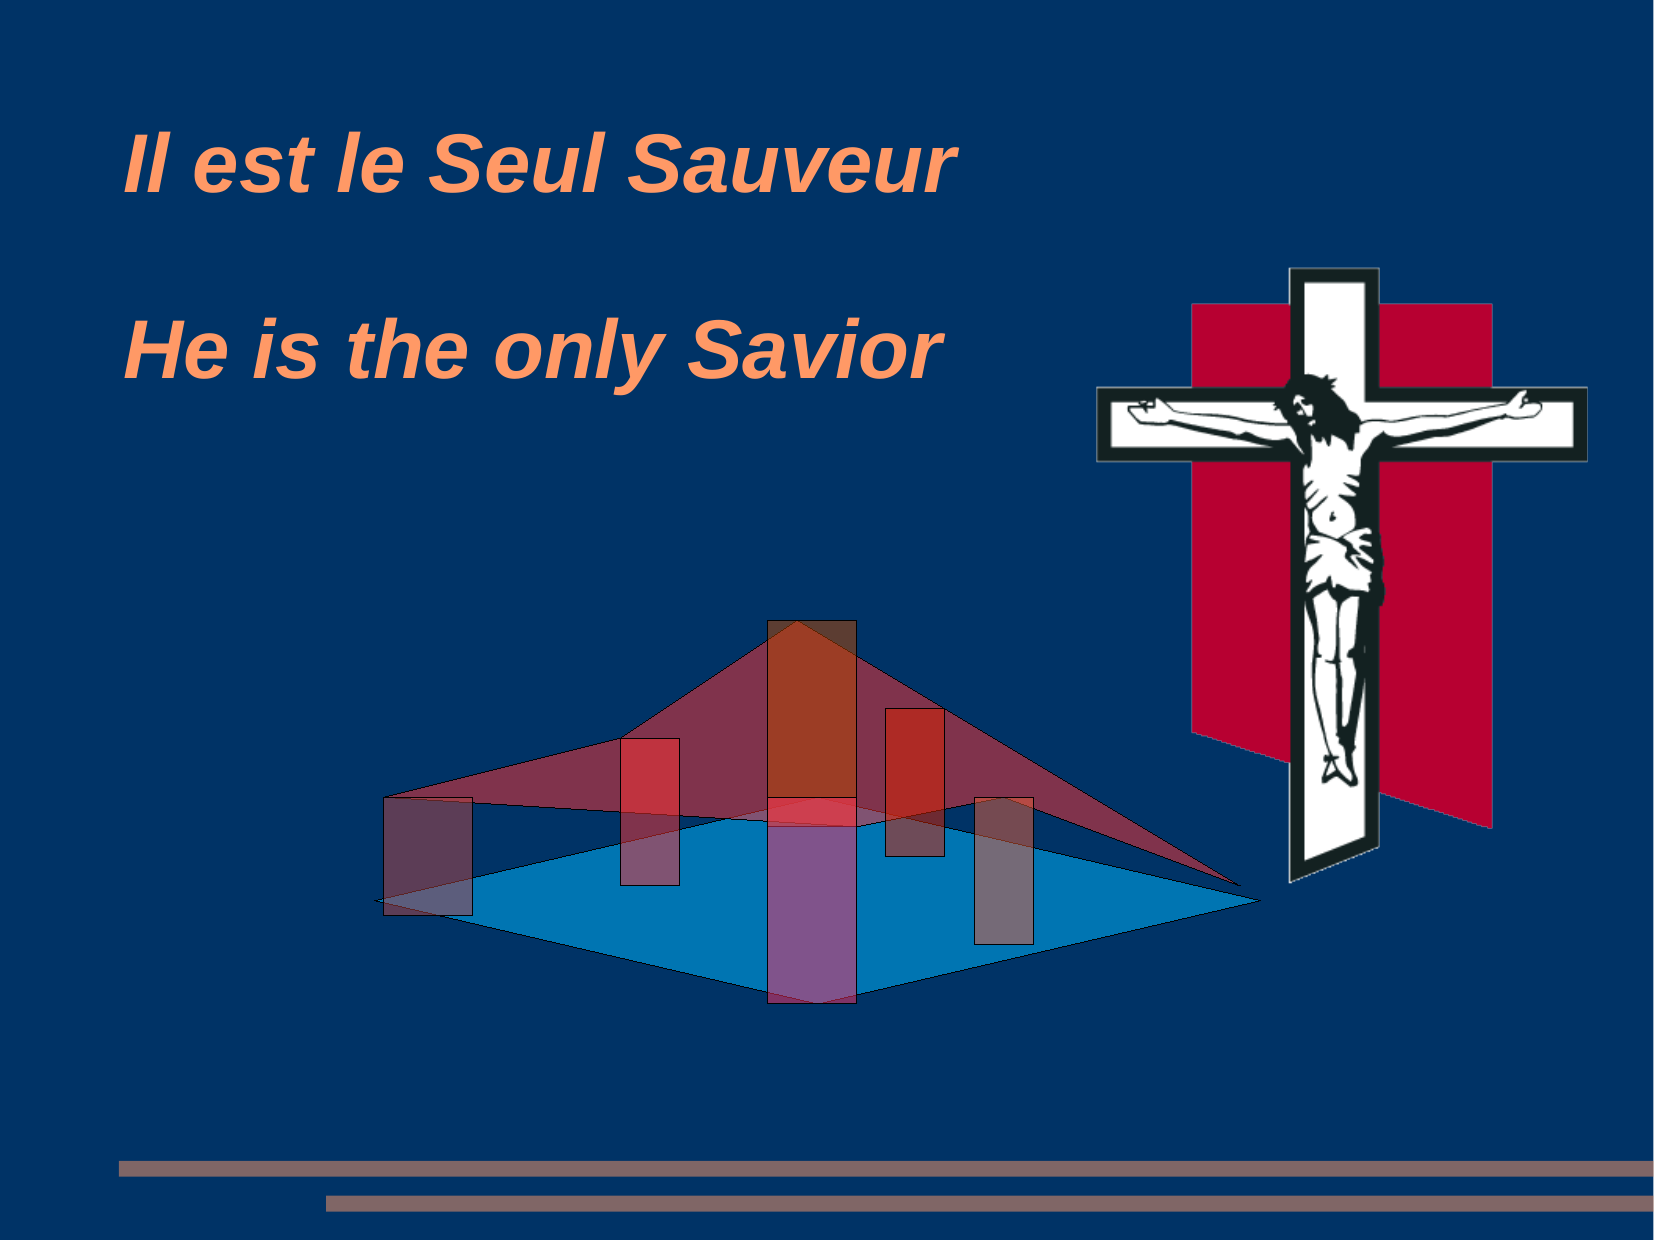

# Il est le Seul Sauveur He is the only Savior